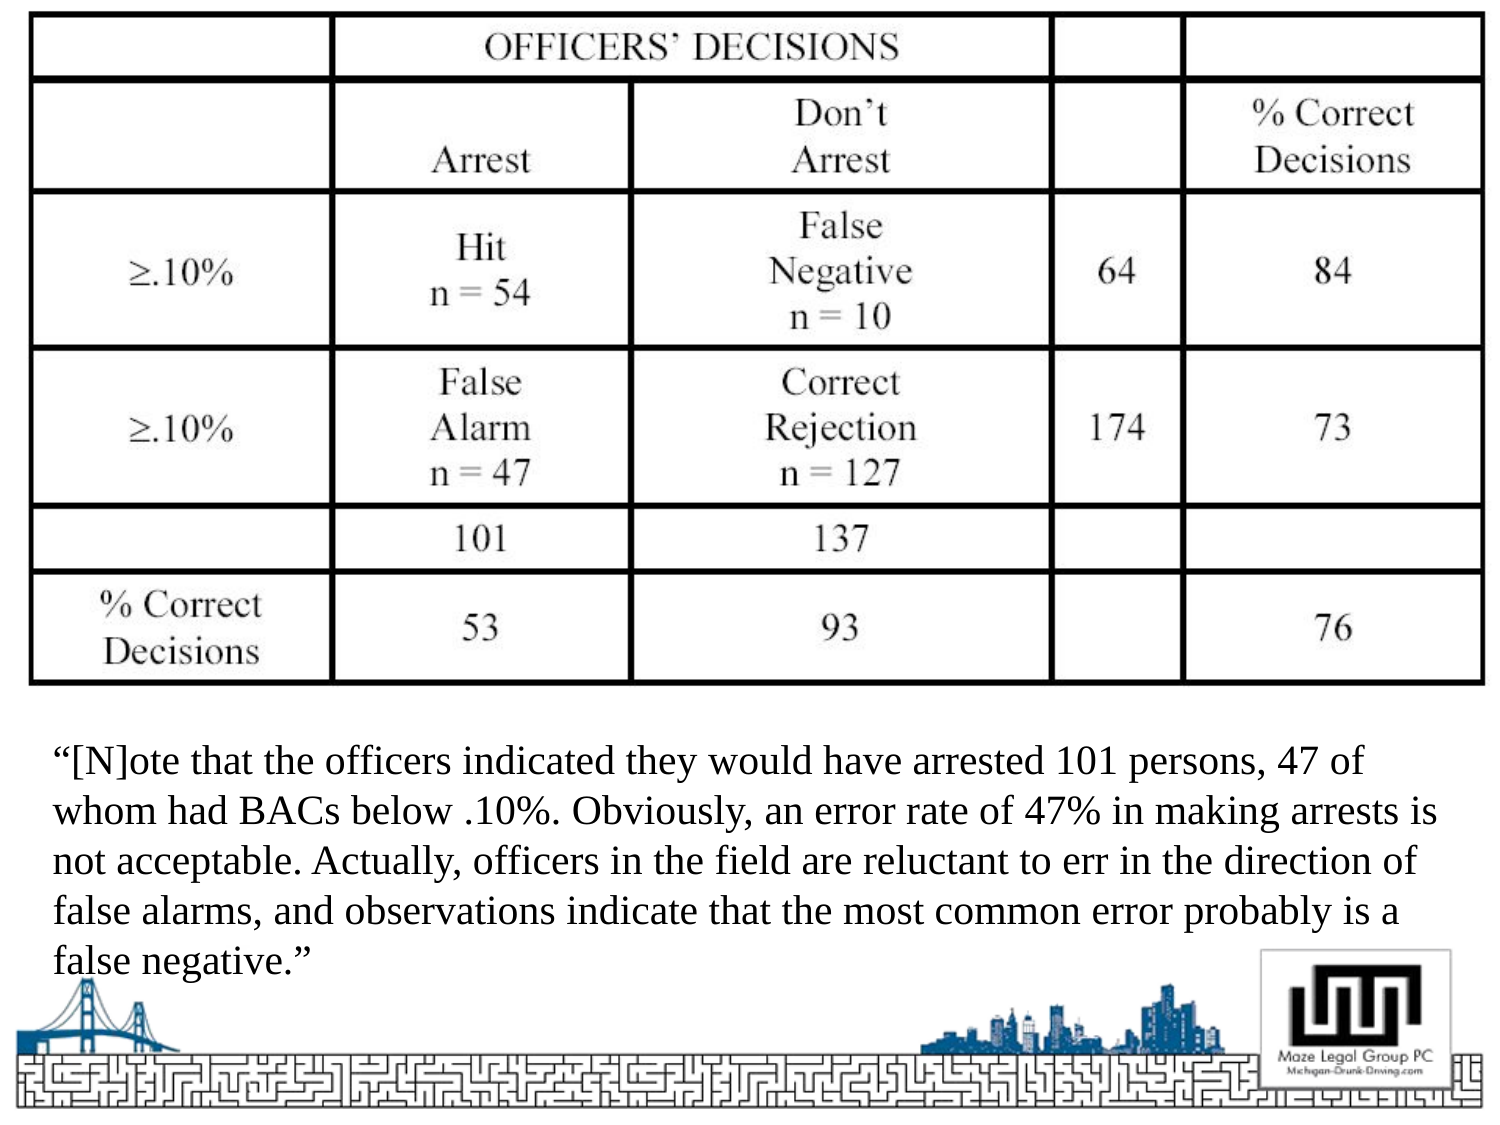

“[N]ote that the officers indicated they would have arrested 101 persons, 47 of whom had BACs below .10%. Obviously, an error rate of 47% in making arrests is not acceptable. Actually, officers in the field are reluctant to err in the direction of false alarms, and observations indicate that the most common error probably is a false negative.”